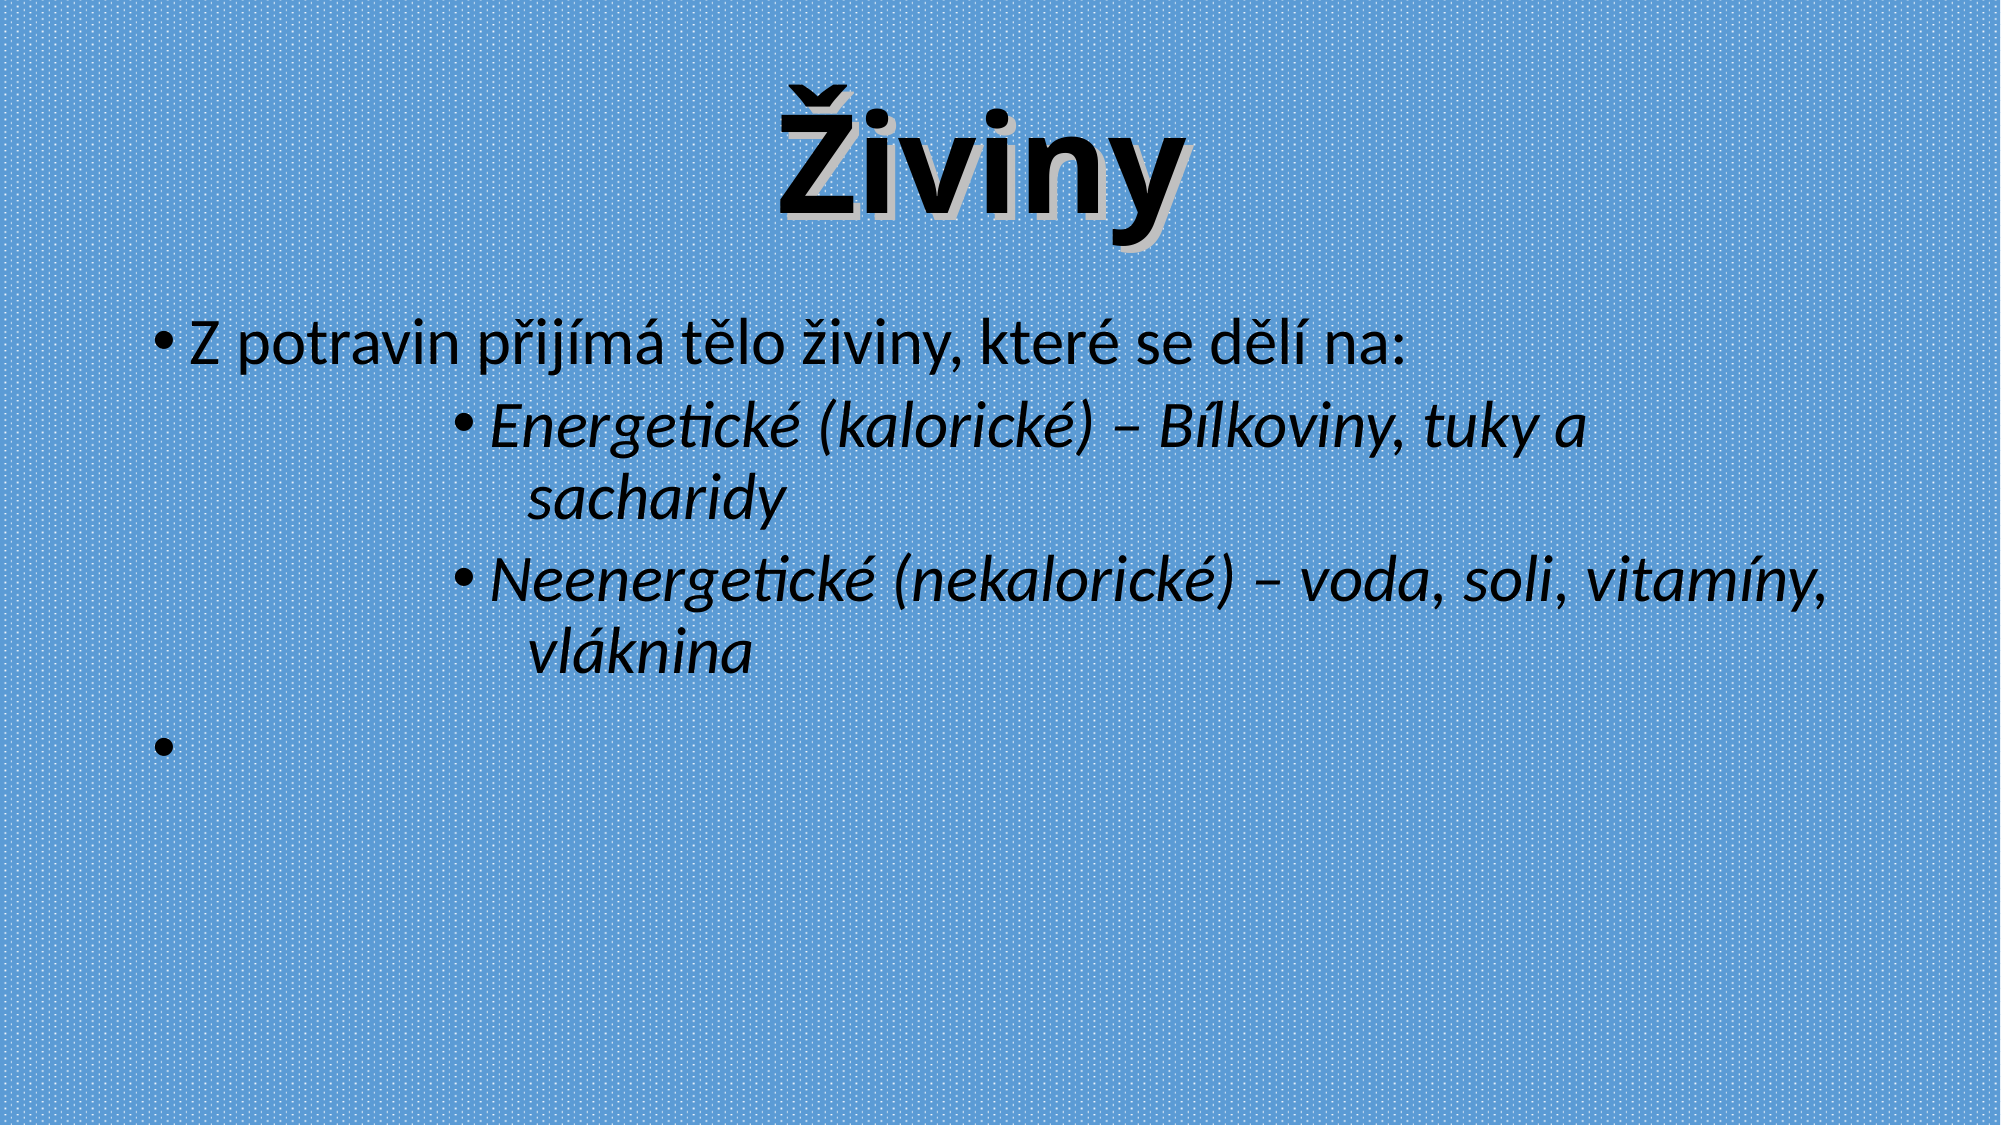

# Živiny
Z potravin přijímá tělo živiny, které se dělí na:
Energetické (kalorické) – Bílkoviny, tuky a sacharidy
Neenergetické (nekalorické) – voda, soli, vitamíny, vláknina